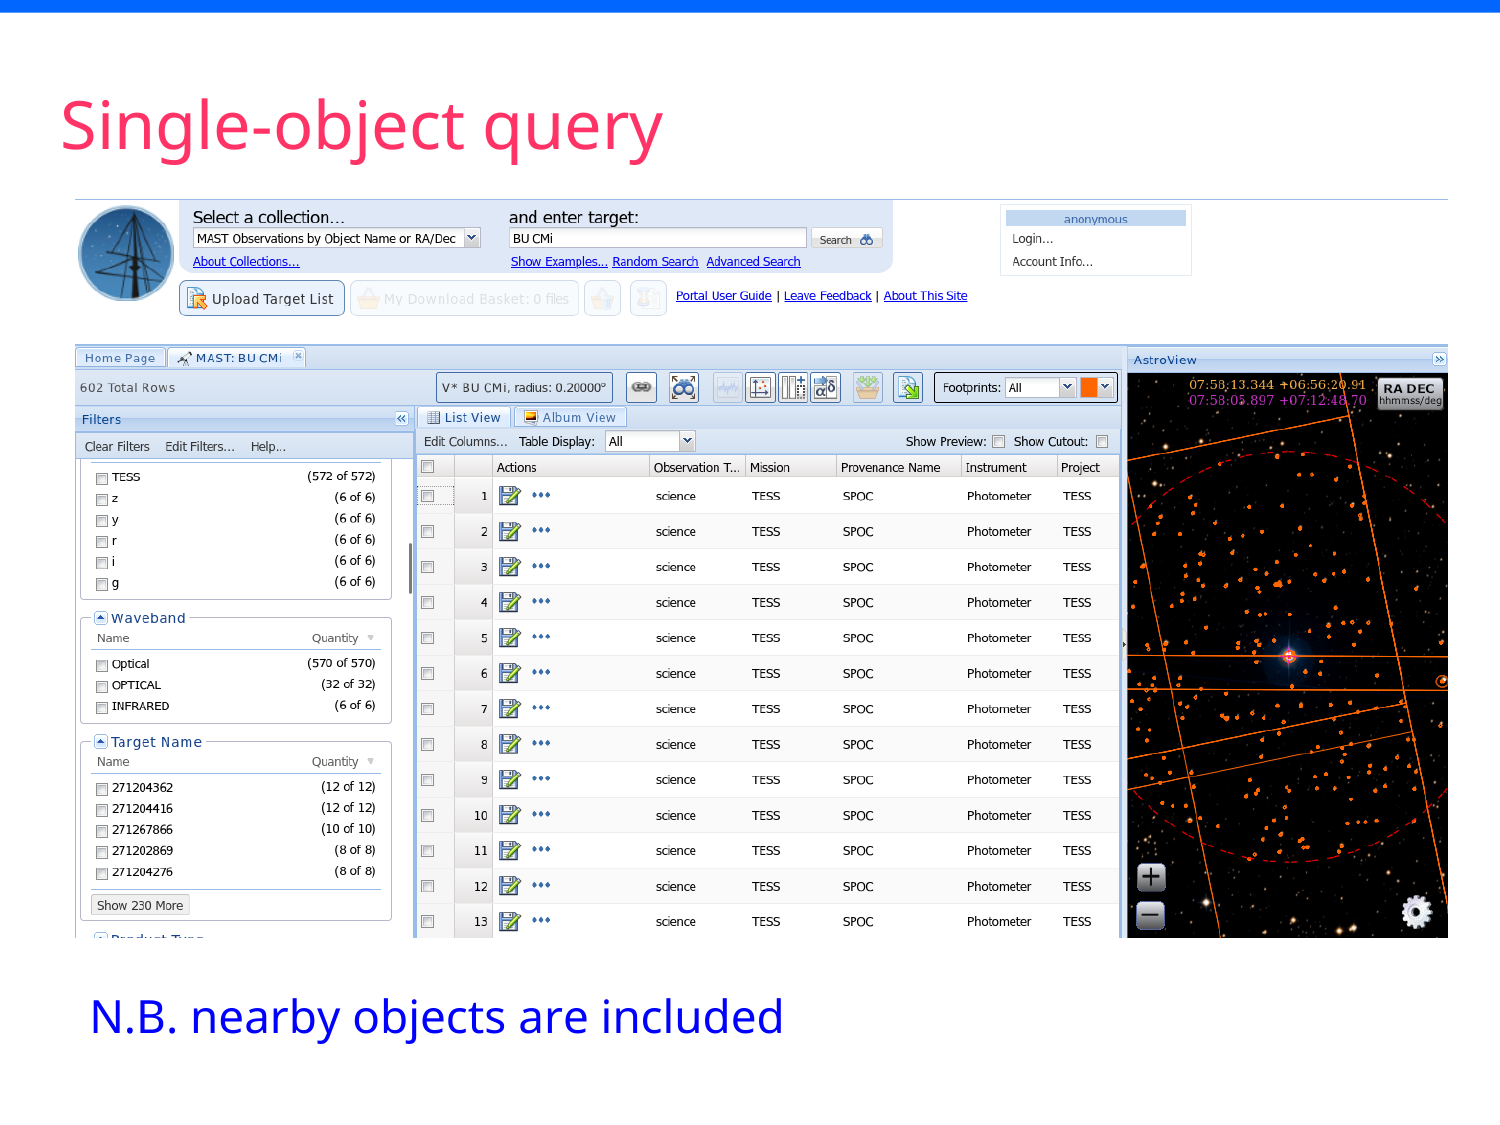

Single-object query
N.B. nearby objects are included
3